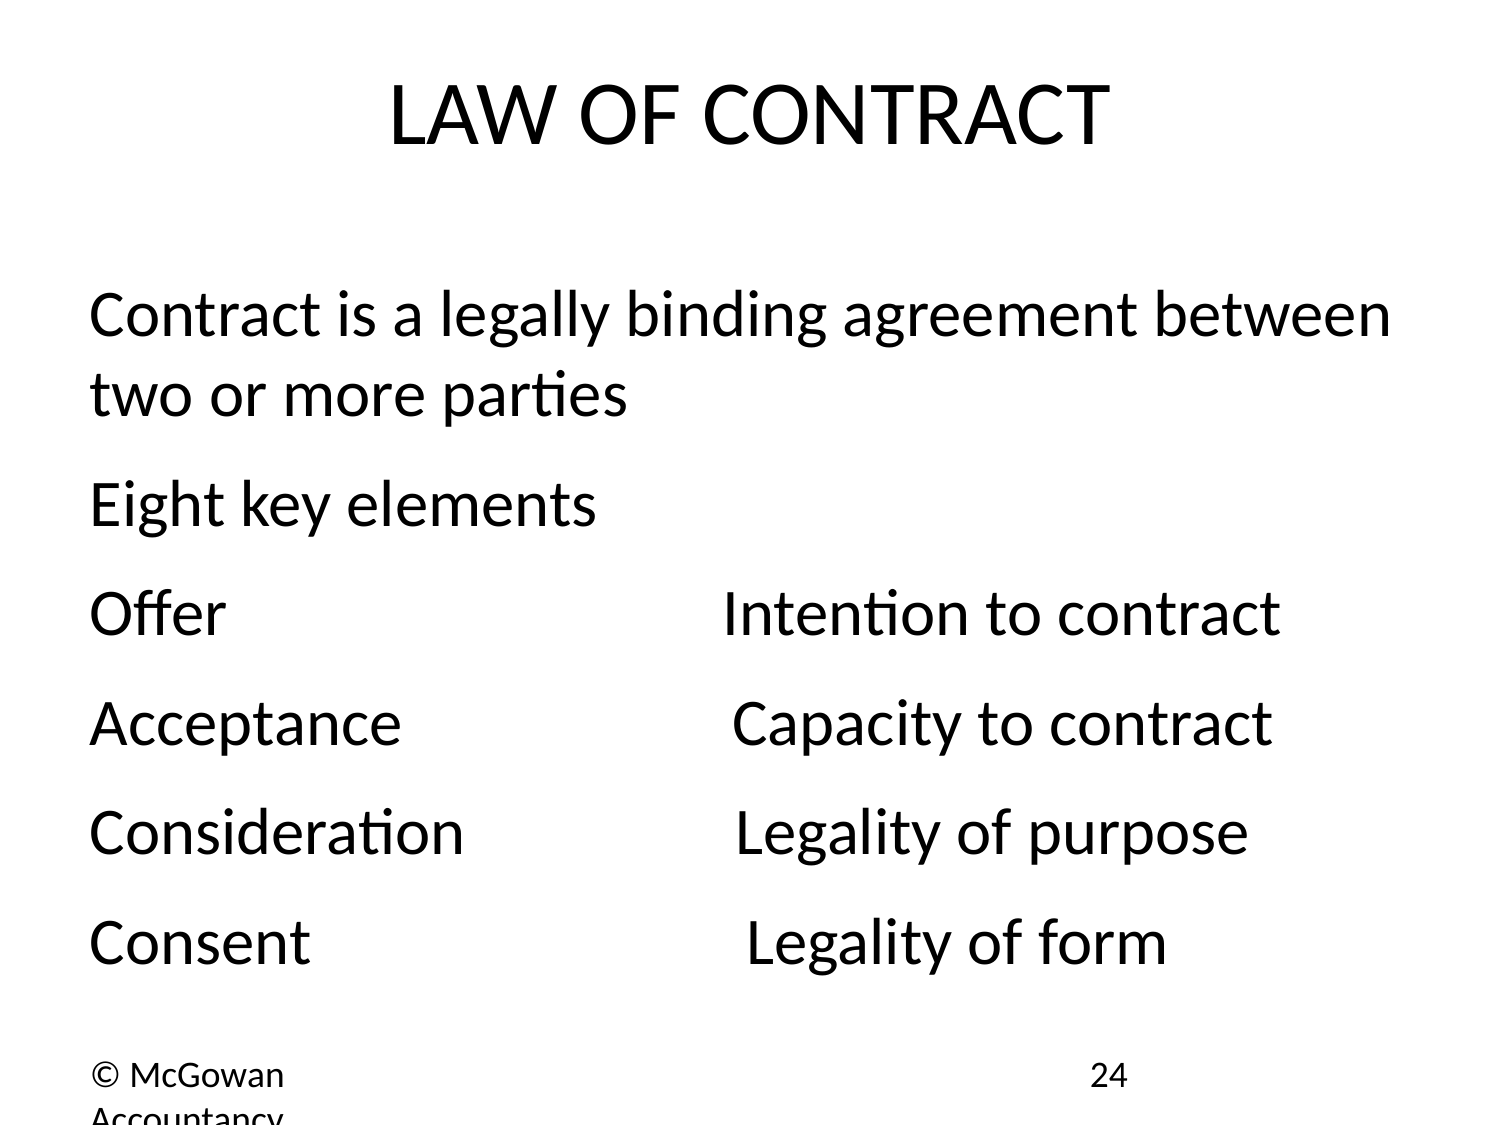

# LAW OF CONTRACT
Contract is a legally binding agreement between two or more parties
Eight key elements
Offer Intention to contract
Acceptance Capacity to contract
Consideration Legality of purpose
Consent Legality of form
© McGowan Accountancy Services
24